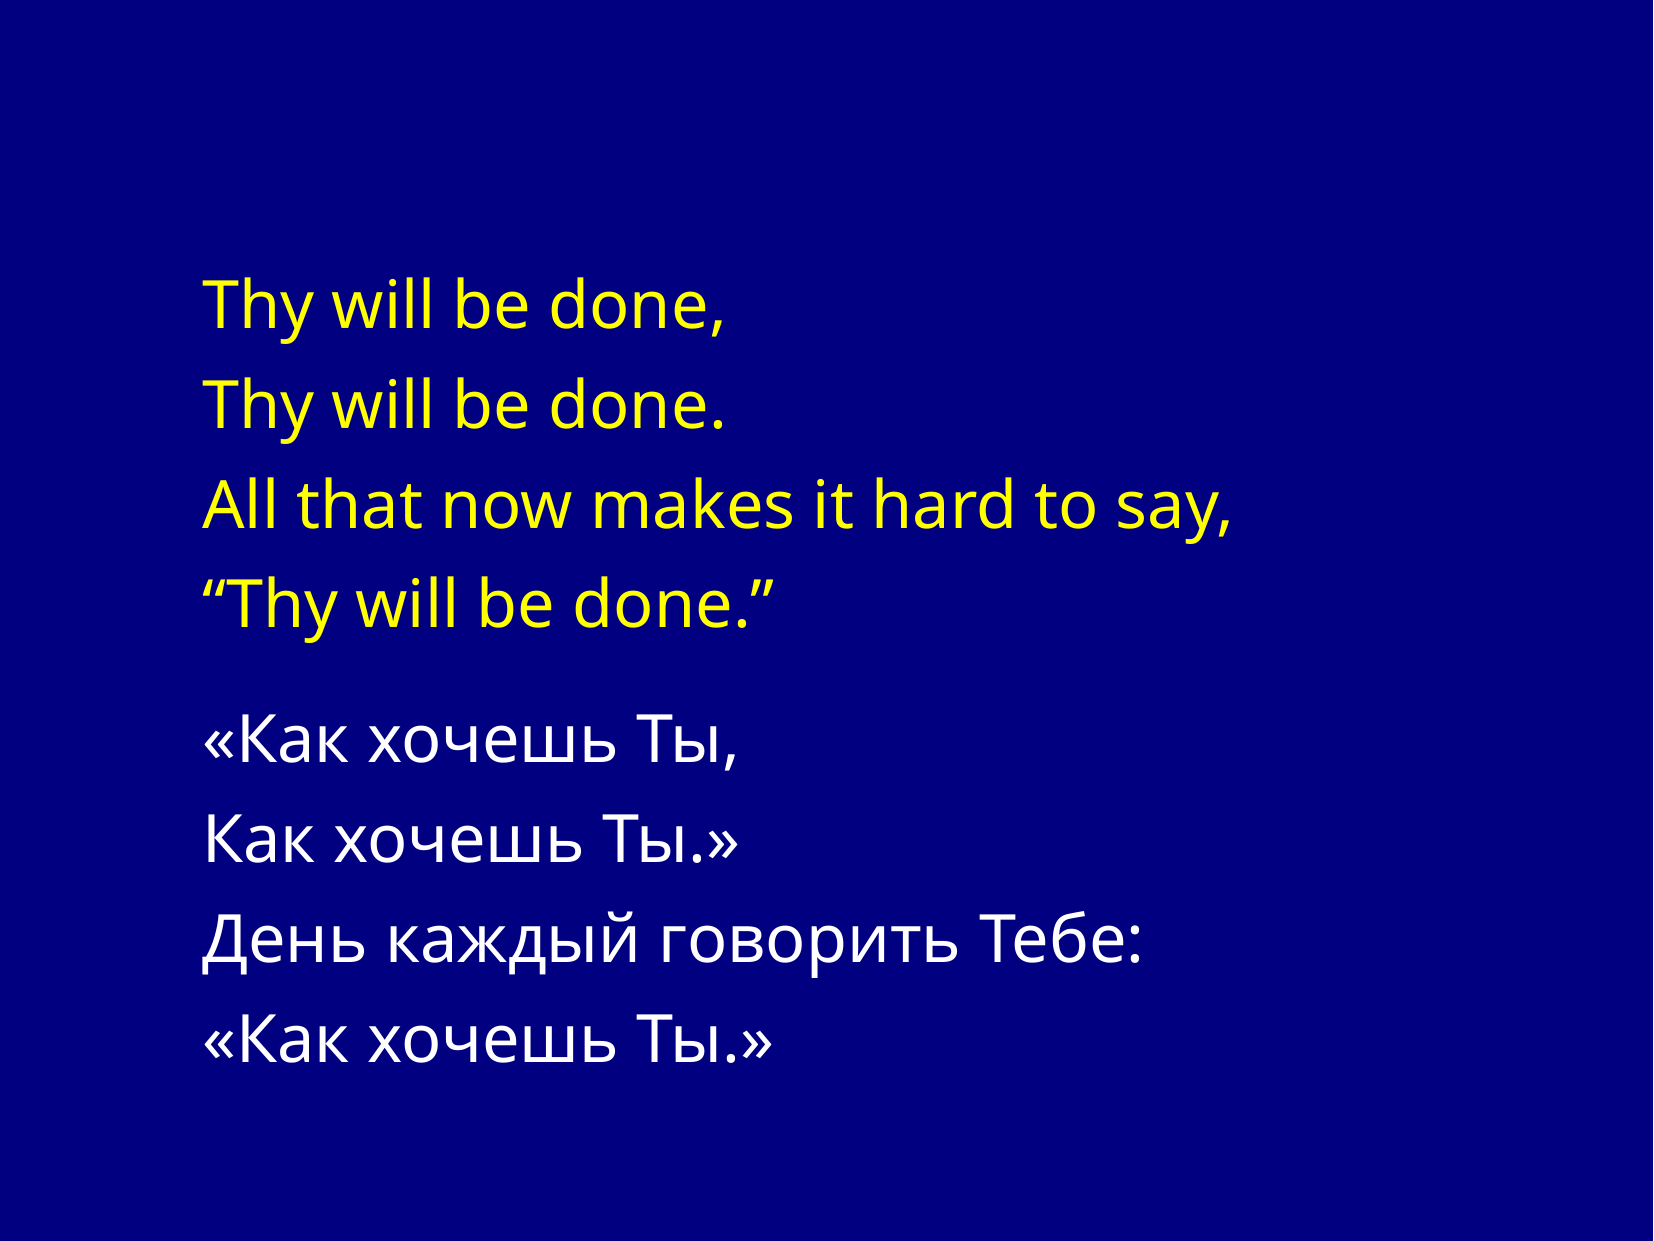

Thy will be done,
	Thy will be done.
	All that now makes it hard to say,
	“Thy will be done.”
	«Как хочешь Ты,
	Как хочешь Ты.»
	День каждый говорить Тебе:
	«Как хочешь Ты.»